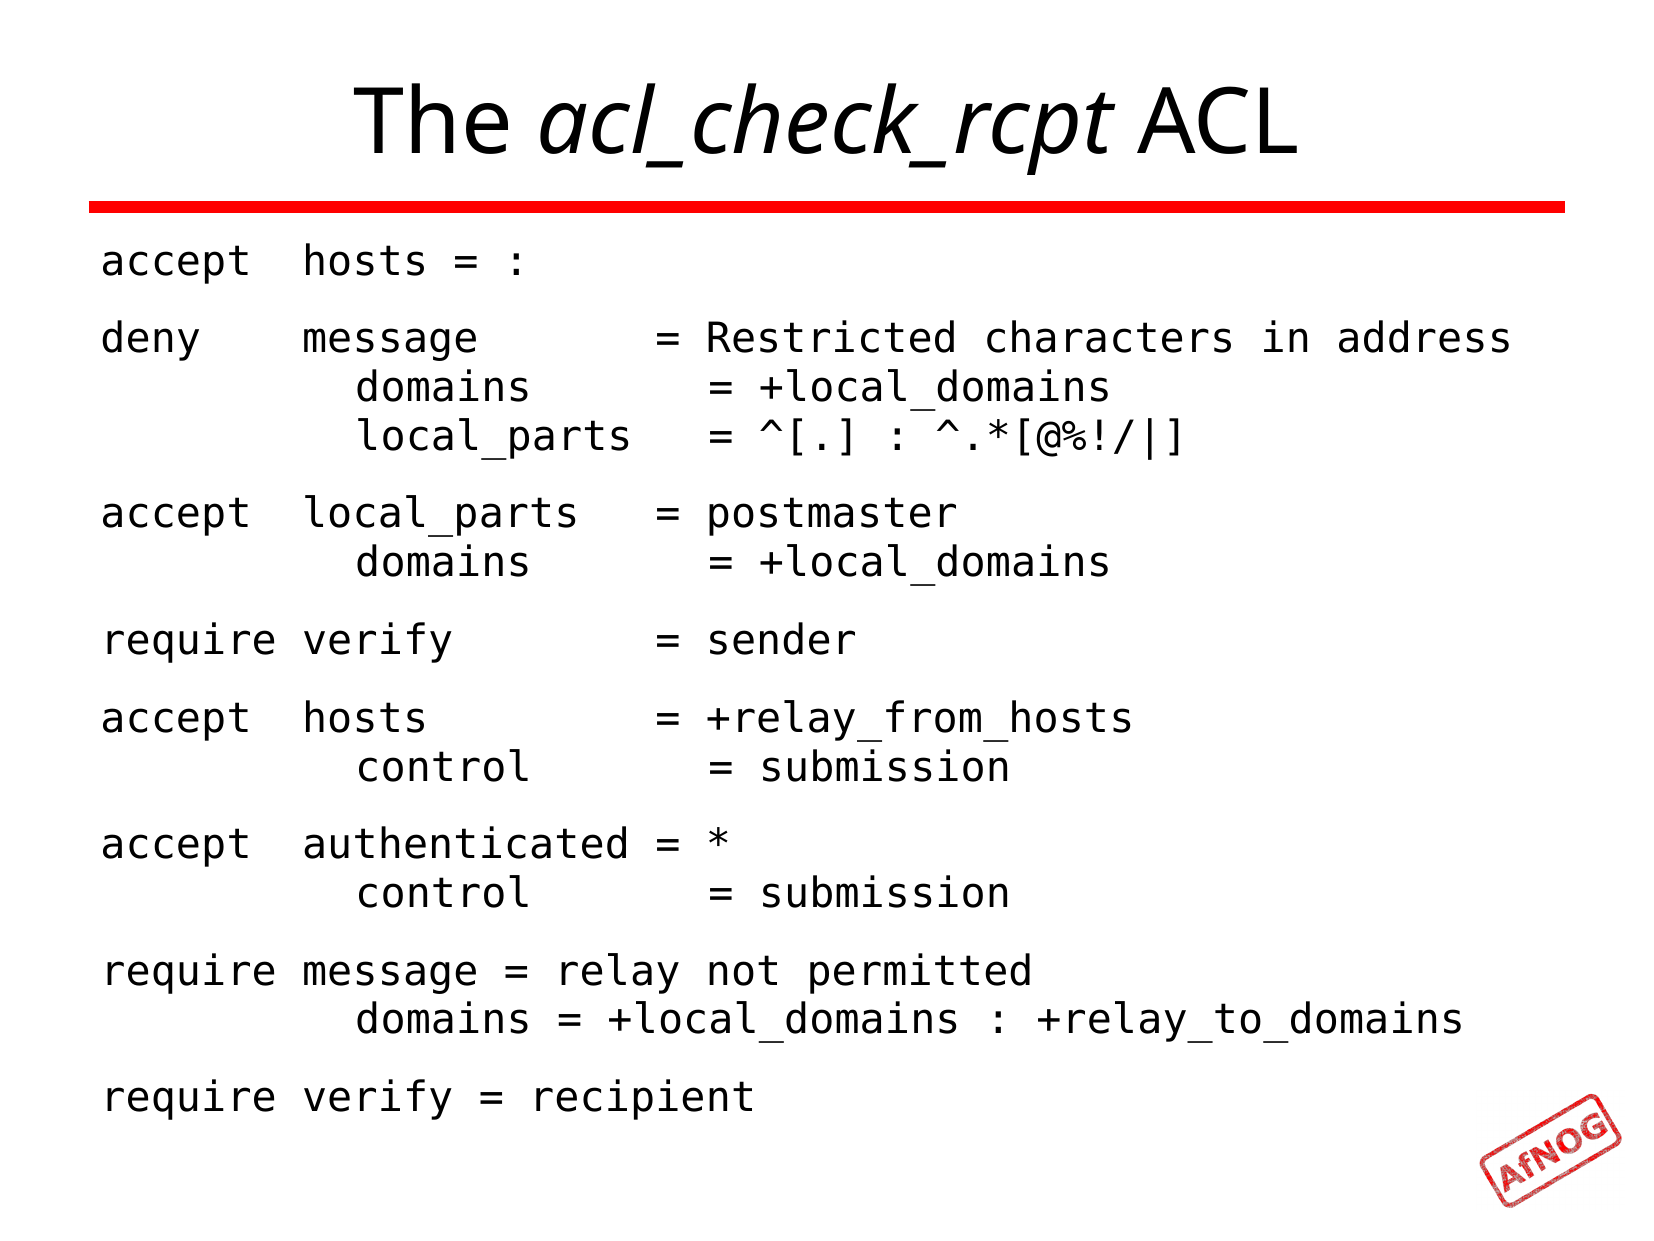

# The acl_check_rcpt ACL
accept hosts = :
deny message = Restricted characters in address
 domains = +local_domains
 local_parts = ^[.] : ^.*[@%!/|]
accept local_parts = postmaster
 domains = +local_domains
require verify = sender
accept hosts = +relay_from_hosts
 control = submission
accept authenticated = *
 control = submission
require message = relay not permitted
 domains = +local_domains : +relay_to_domains
require verify = recipient